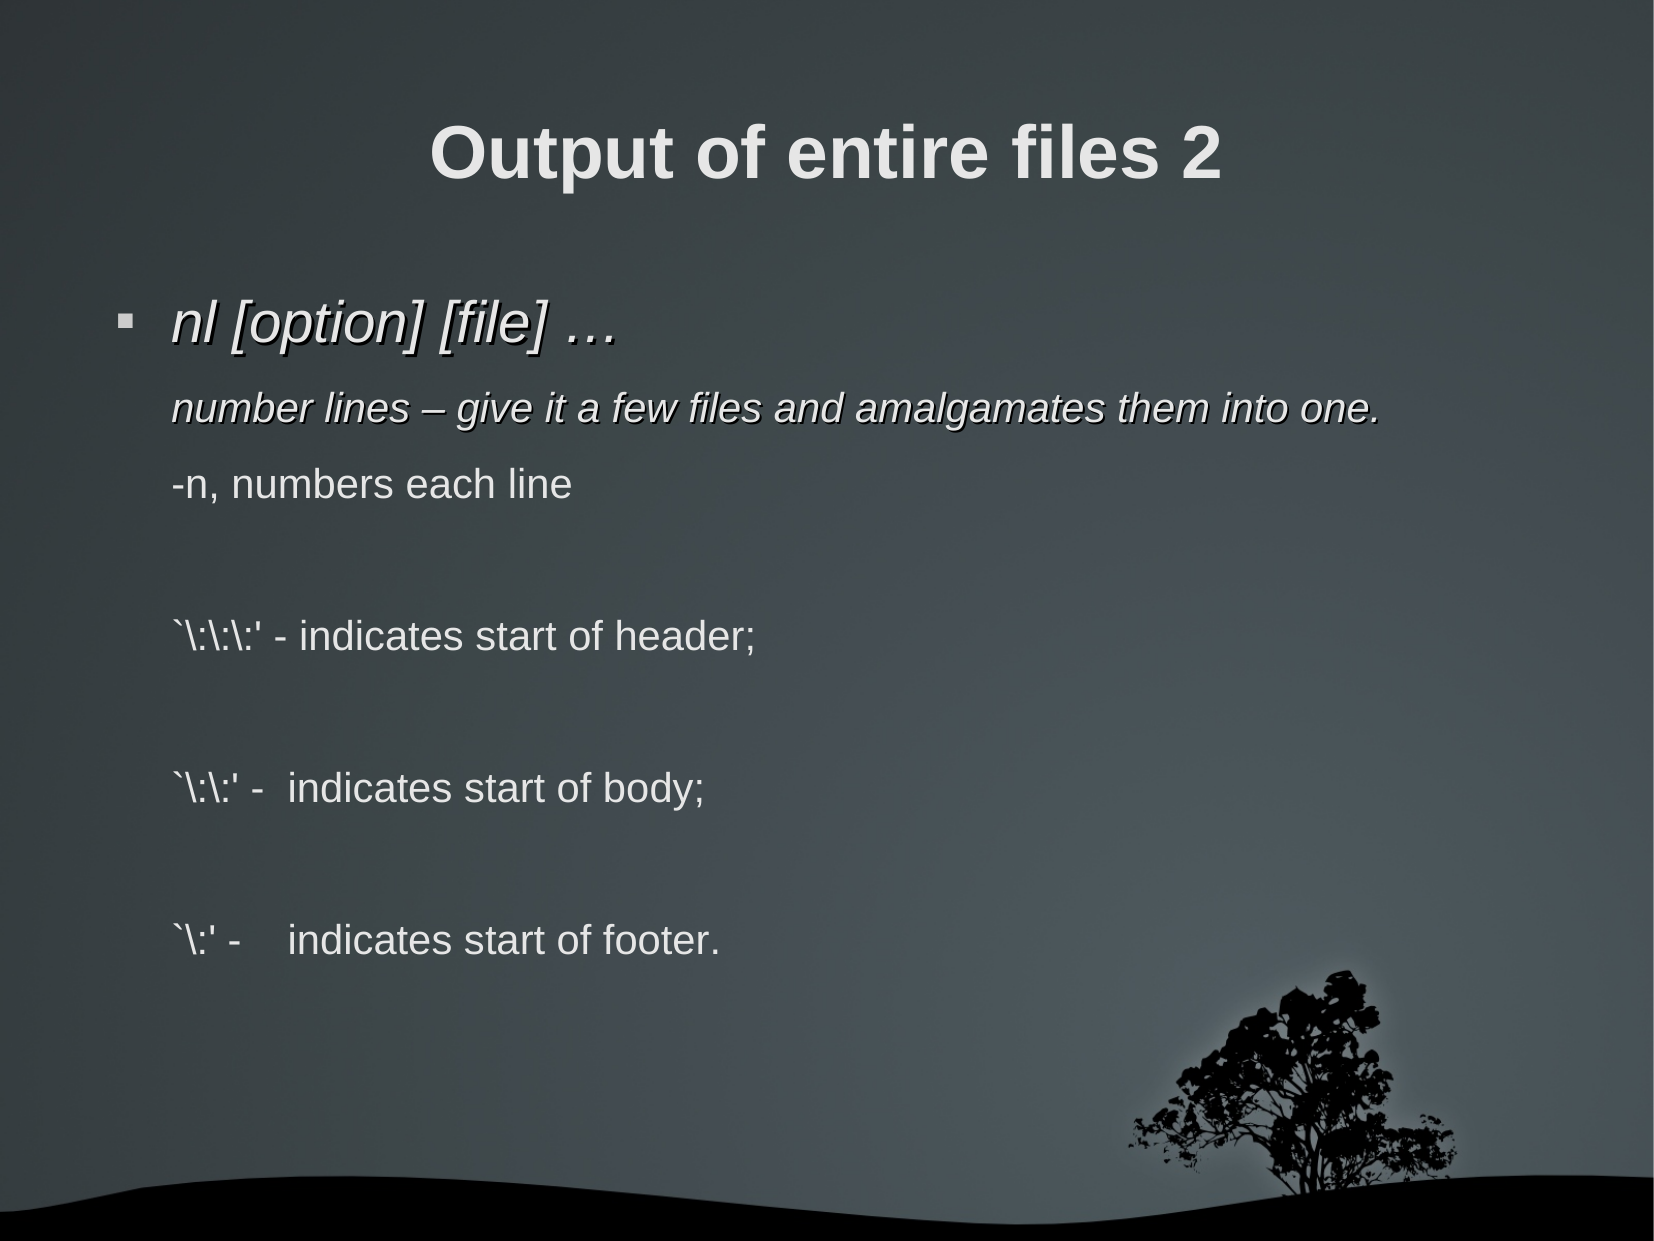

# Output of entire files 2
nl [option] [file] …
number lines – give it a few files and amalgamates them into one.
-n, numbers each line
`\:\:\:' - indicates start of header;
`\:\:' - indicates start of body;
`\:' - indicates start of footer.